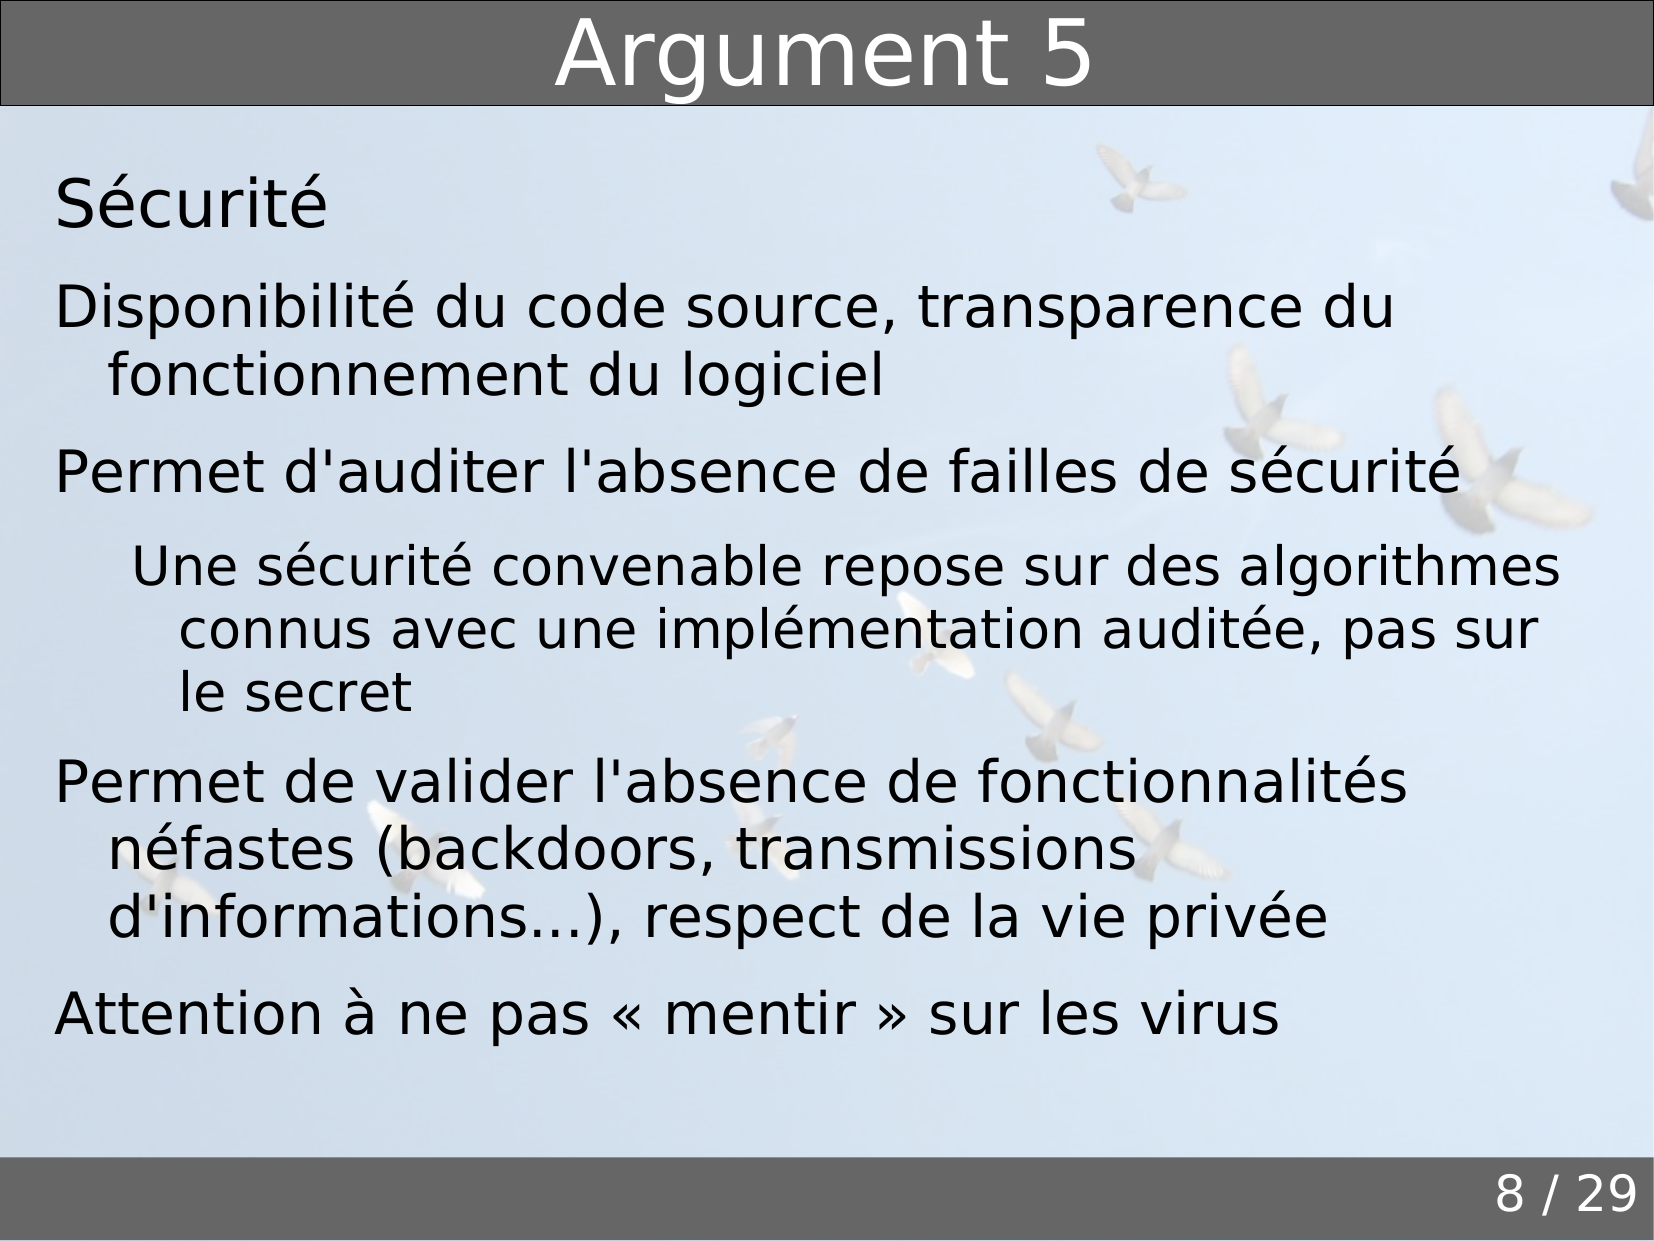

# Argument 5
Sécurité
Disponibilité du code source, transparence du fonctionnement du logiciel
Permet d'auditer l'absence de failles de sécurité
Une sécurité convenable repose sur des algorithmes connus avec une implémentation auditée, pas sur le secret
Permet de valider l'absence de fonctionnalités néfastes (backdoors, transmissions d'informations...), respect de la vie privée
Attention à ne pas « mentir » sur les virus